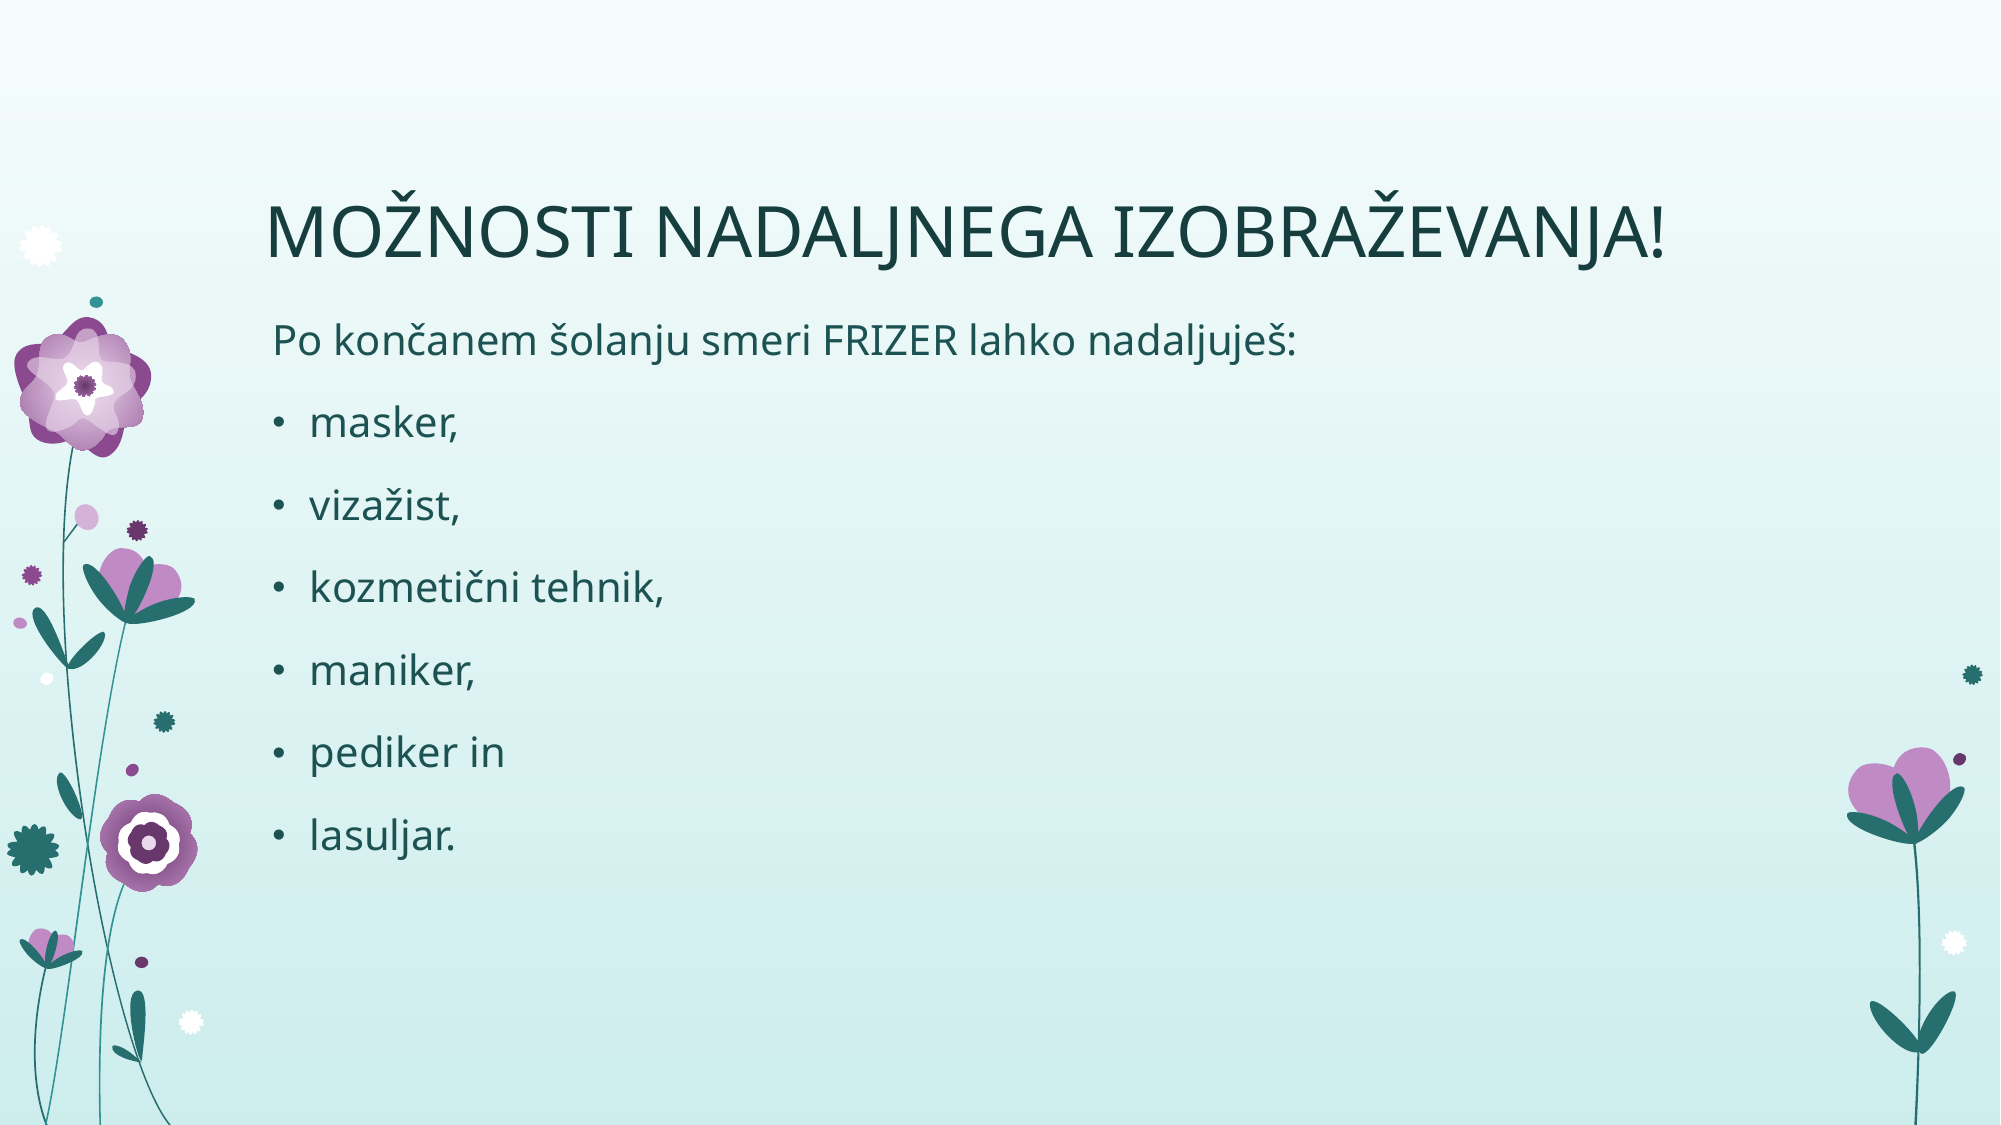

# MOŽNOSTI NADALJNEGA IZOBRAŽEVANJA!
Po končanem šolanju smeri FRIZER lahko nadaljuješ:
masker,
vizažist,
kozmetični tehnik,
maniker,
pediker in
lasuljar.